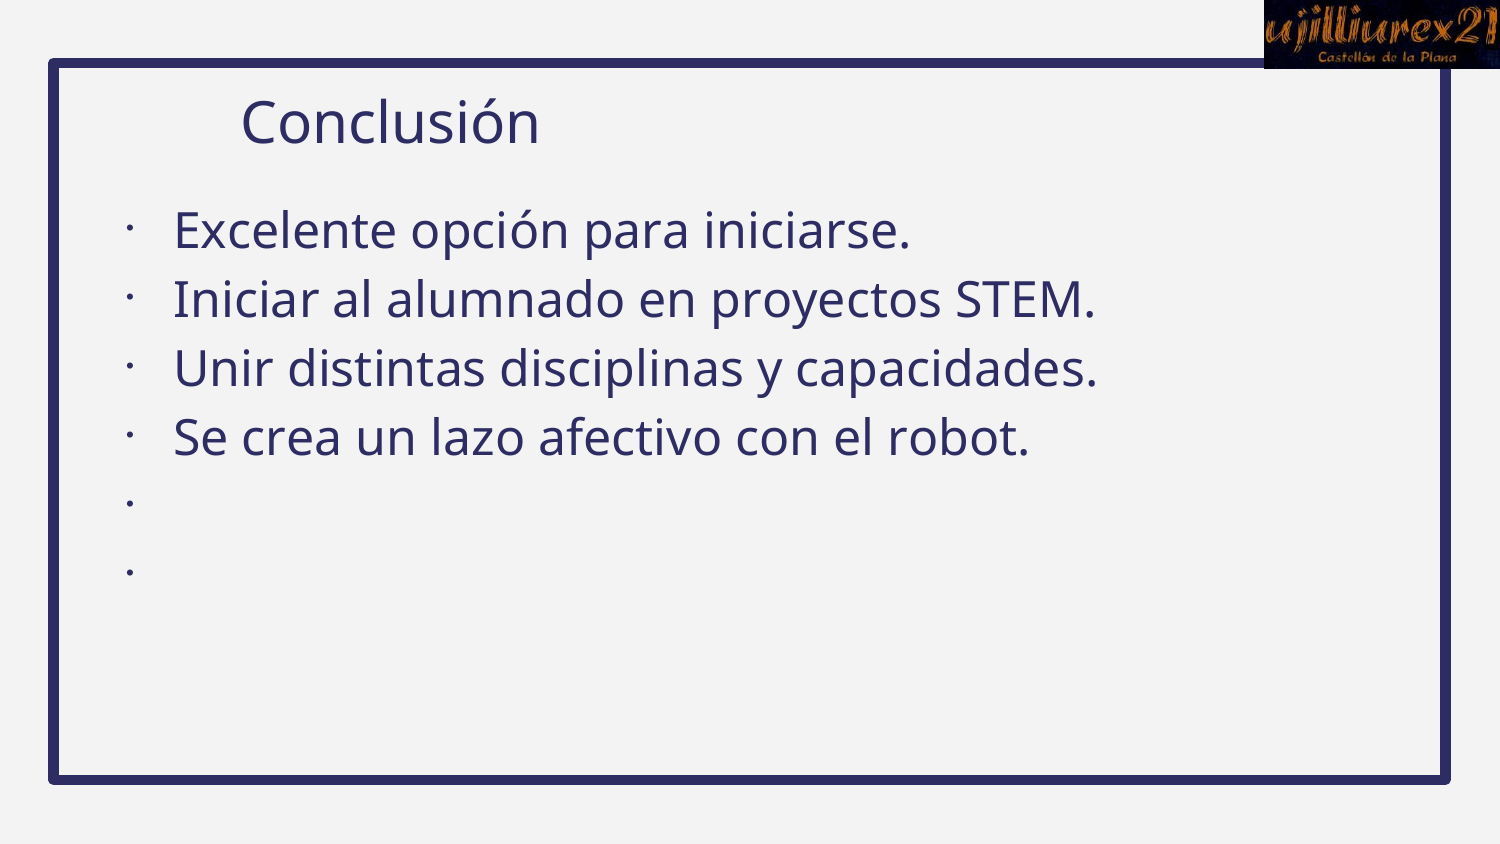

# Conclusión
Excelente opción para iniciarse.
Iniciar al alumnado en proyectos STEM.
Unir distintas disciplinas y capacidades.
Se crea un lazo afectivo con el robot.